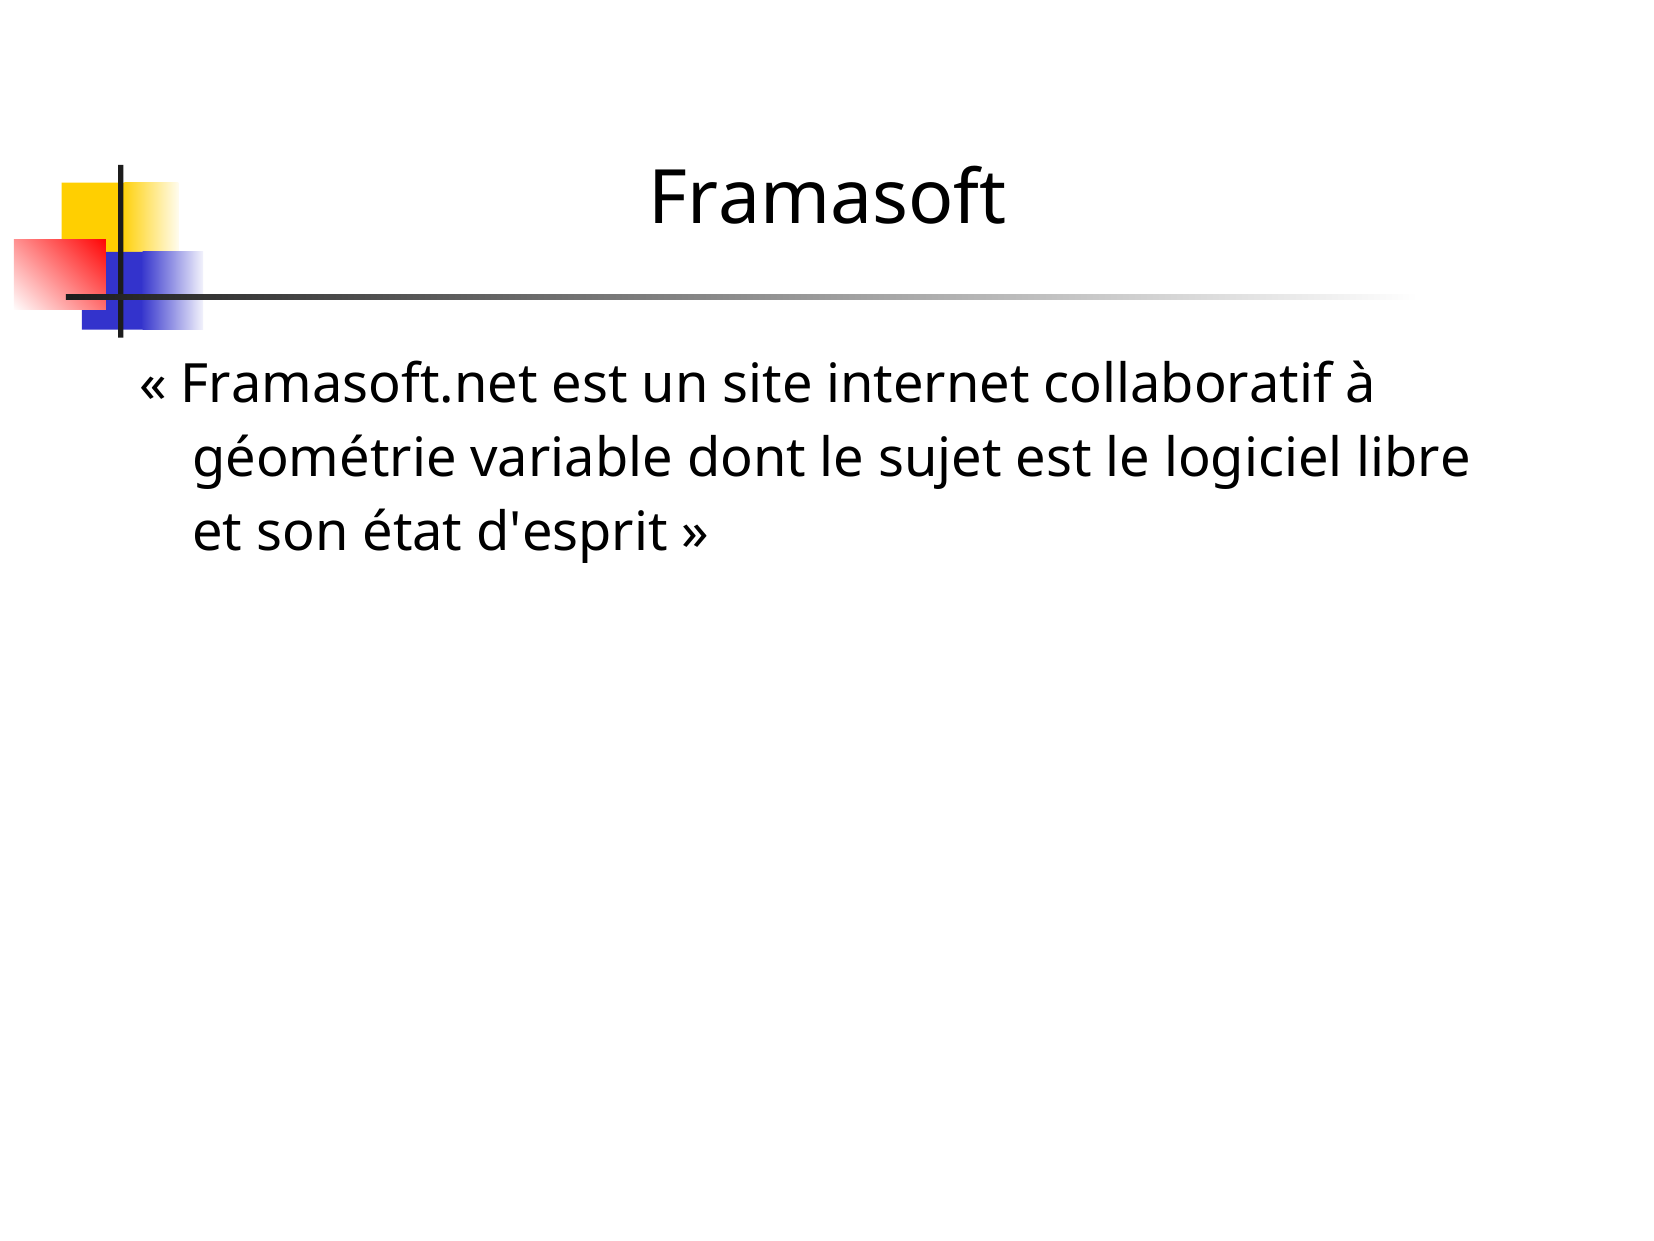

# Framasoft
« Framasoft.net est un site internet collaboratif à géométrie variable dont le sujet est le logiciel libre et son état d'esprit »